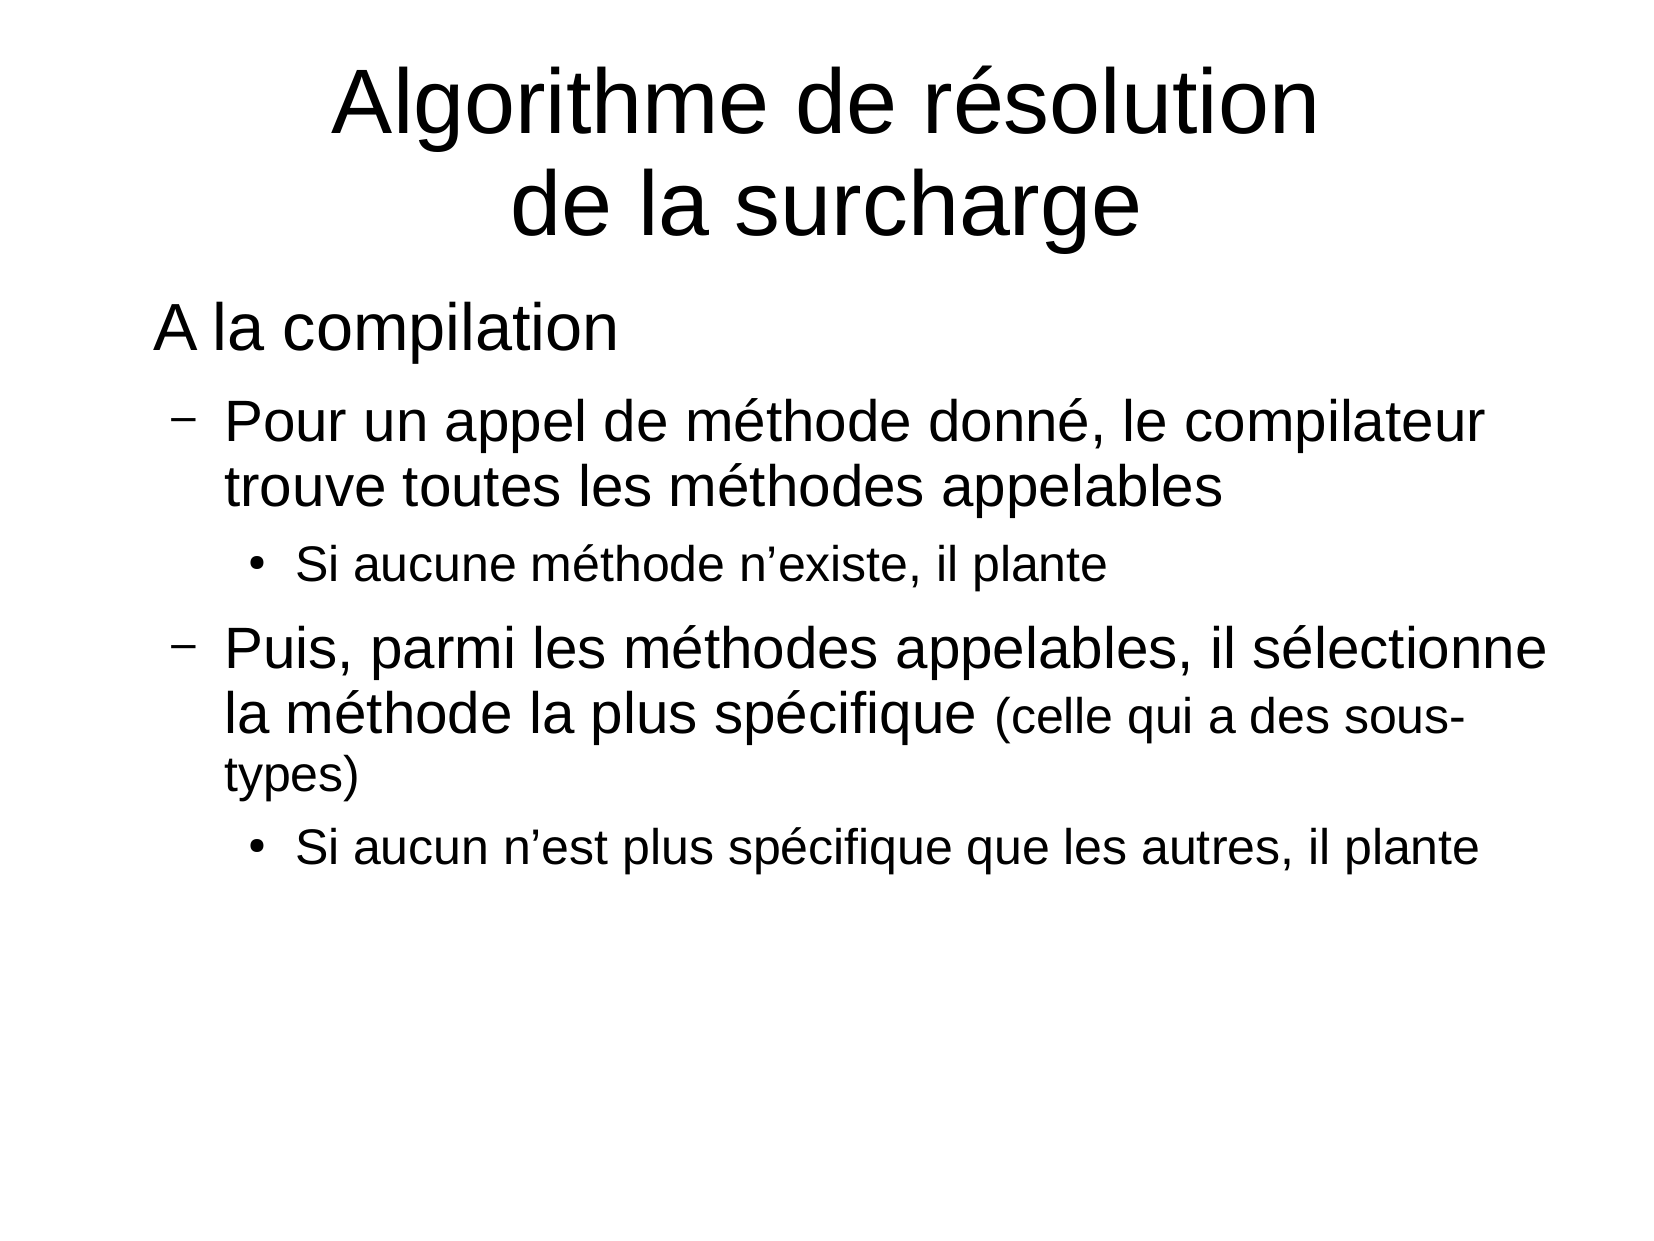

# Algorithme de résolution de la surcharge
A la compilation
Pour un appel de méthode donné, le compilateur trouve toutes les méthodes appelables
Si aucune méthode n’existe, il plante
Puis, parmi les méthodes appelables, il sélectionne la méthode la plus spécifique (celle qui a des sous-types)
Si aucun n’est plus spécifique que les autres, il plante